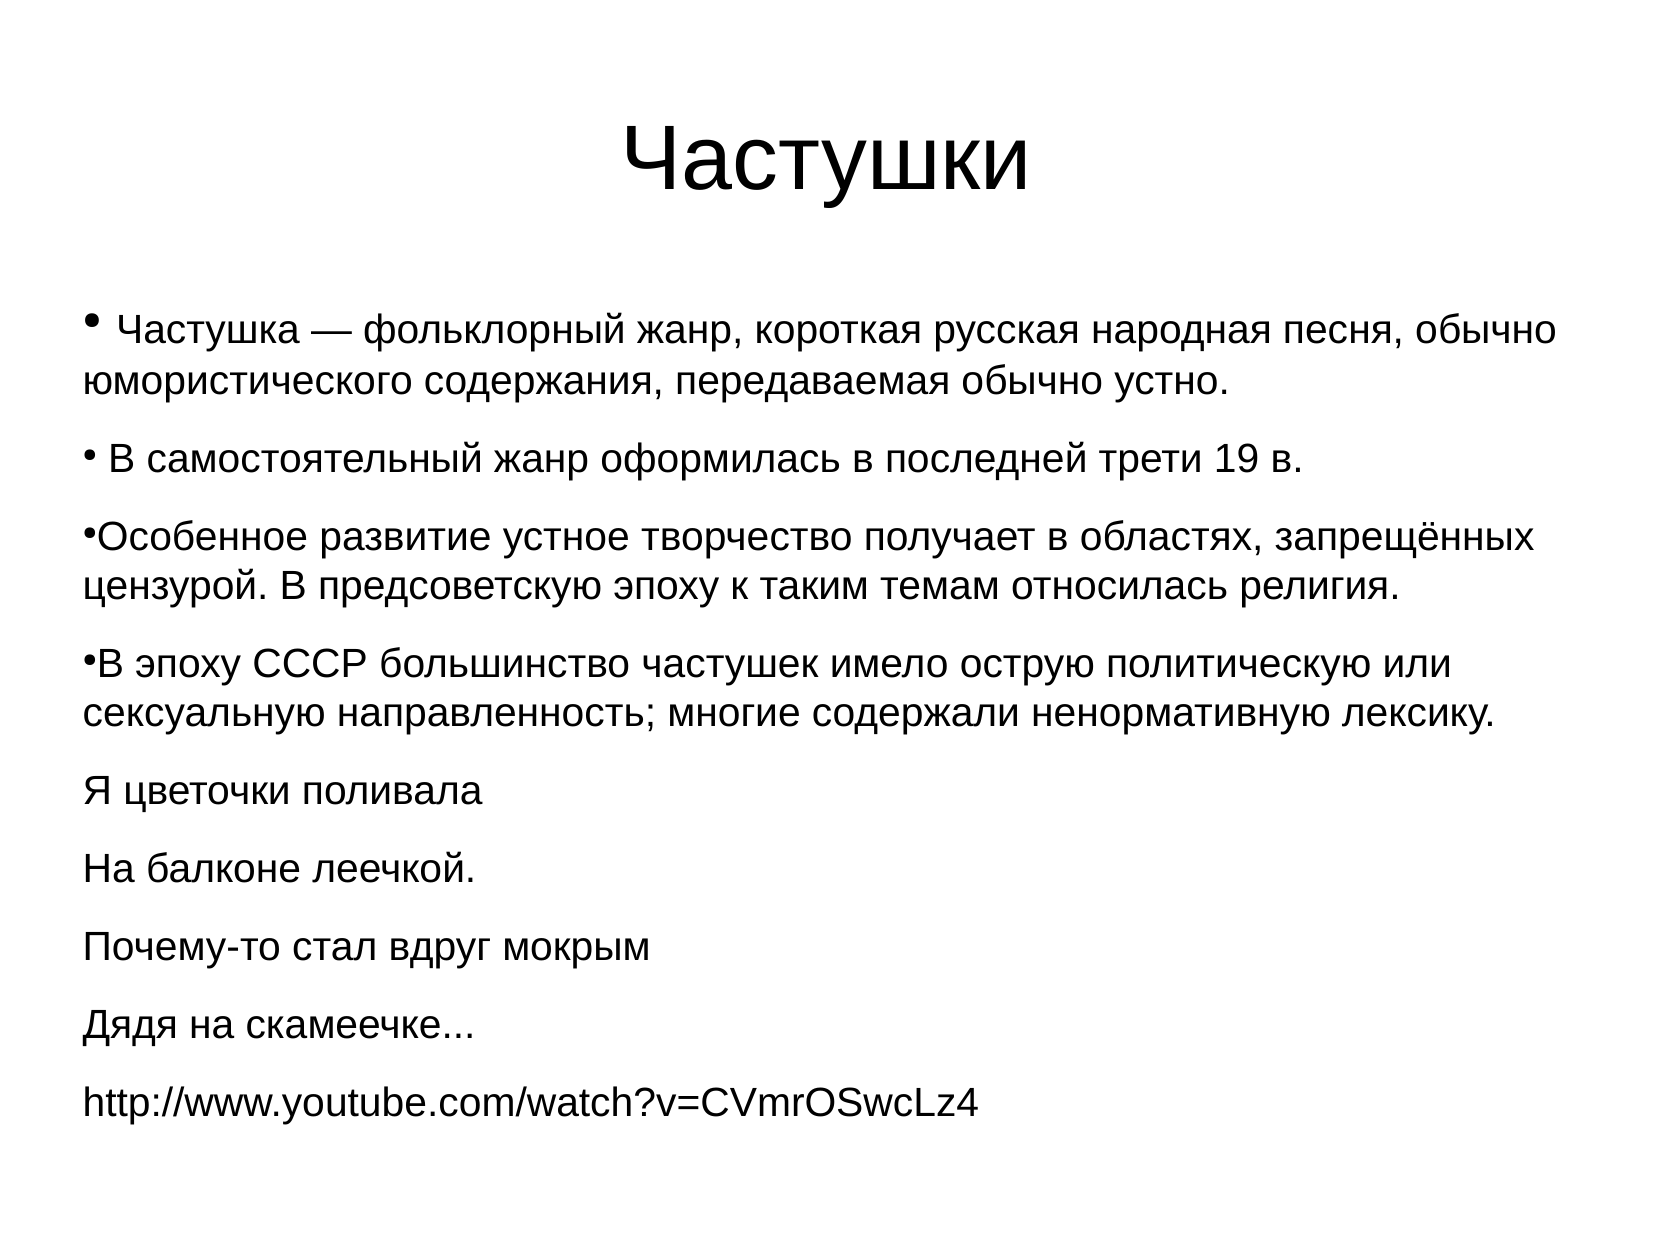

# Частушки
 Частушка — фольклорный жанр, короткая русская народная песня, обычно юмористического содержания, передаваемая обычно устно.
 В самостоятельный жанр оформилась в последней трети 19 в.
Особенное развитие устное творчество получает в областях, запрещённых цензурой. В предсоветскую эпоху к таким темам относилась религия.
В эпоху СССР большинство частушек имело острую политическую или сексуальную направленность; многие содержали ненормативную лексику.
Я цветочки поливала
На балконе леечкой.
Почему-то стал вдруг мокрым
Дядя на скамеечке...
http://www.youtube.com/watch?v=CVmrOSwcLz4